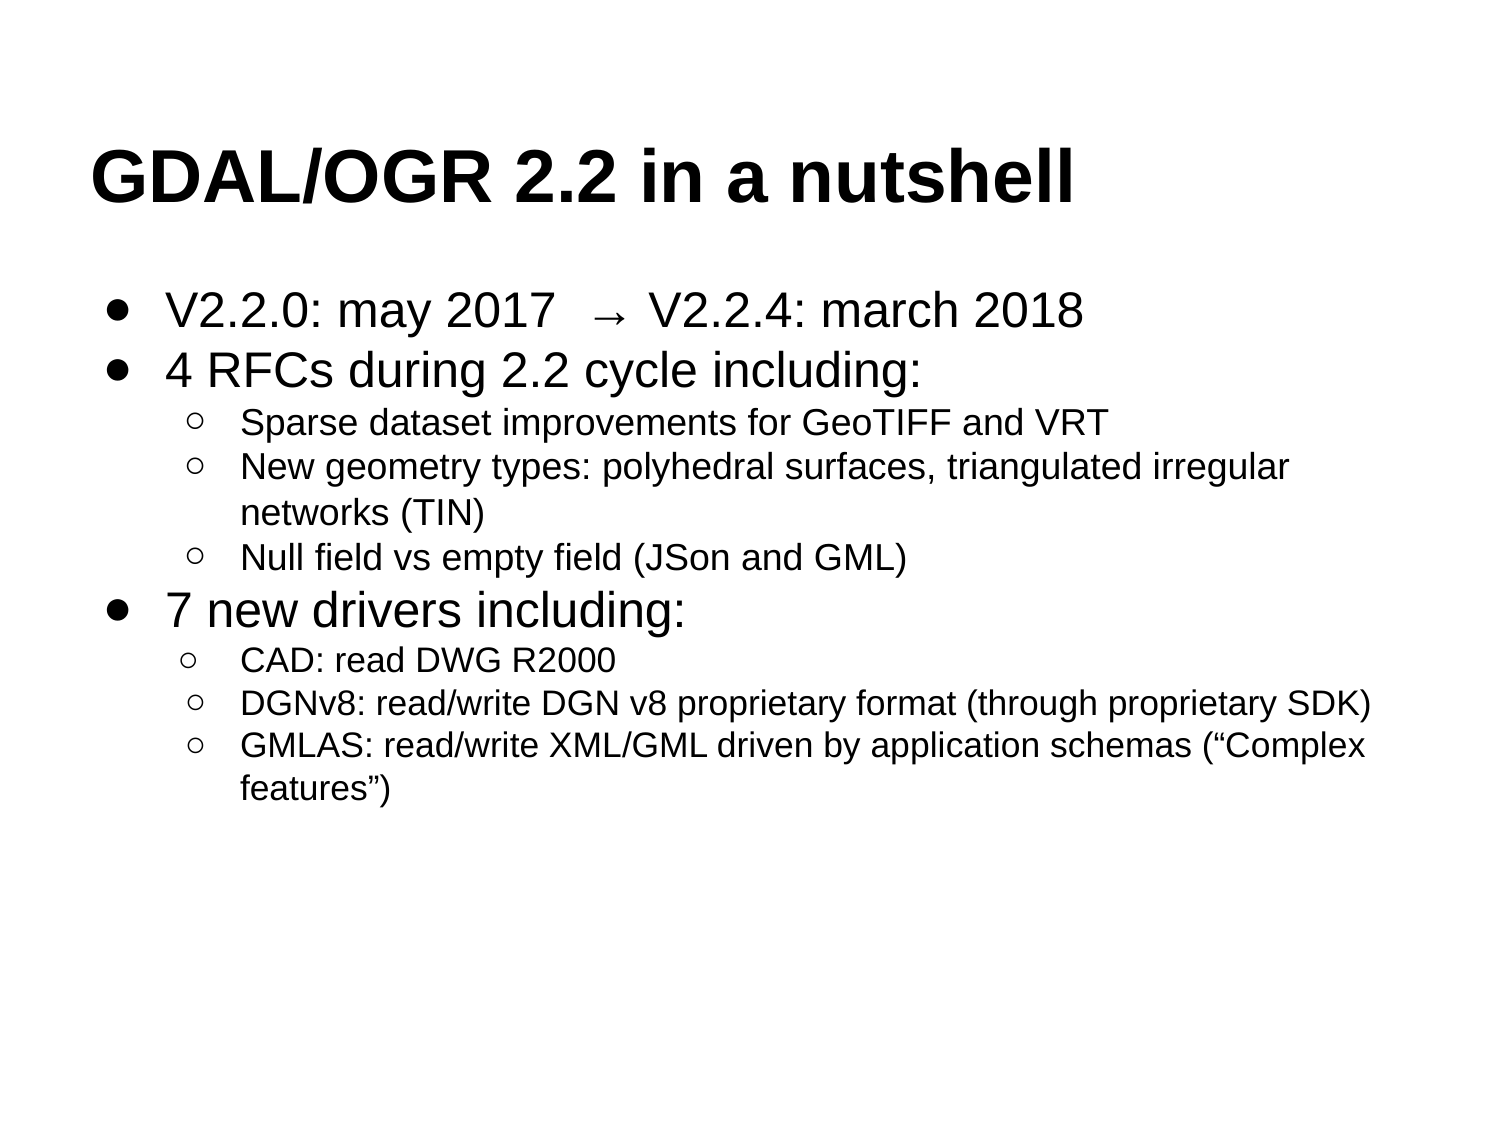

# GDAL/OGR 2.2 in a nutshell
V2.2.0: may 2017 → V2.2.4: march 2018
4 RFCs during 2.2 cycle including:
Sparse dataset improvements for GeoTIFF and VRT
New geometry types: polyhedral surfaces, triangulated irregular networks (TIN)
Null field vs empty field (JSon and GML)
7 new drivers including:
CAD: read DWG R2000
DGNv8: read/write DGN v8 proprietary format (through proprietary SDK)
GMLAS: read/write XML/GML driven by application schemas (“Complex features”)